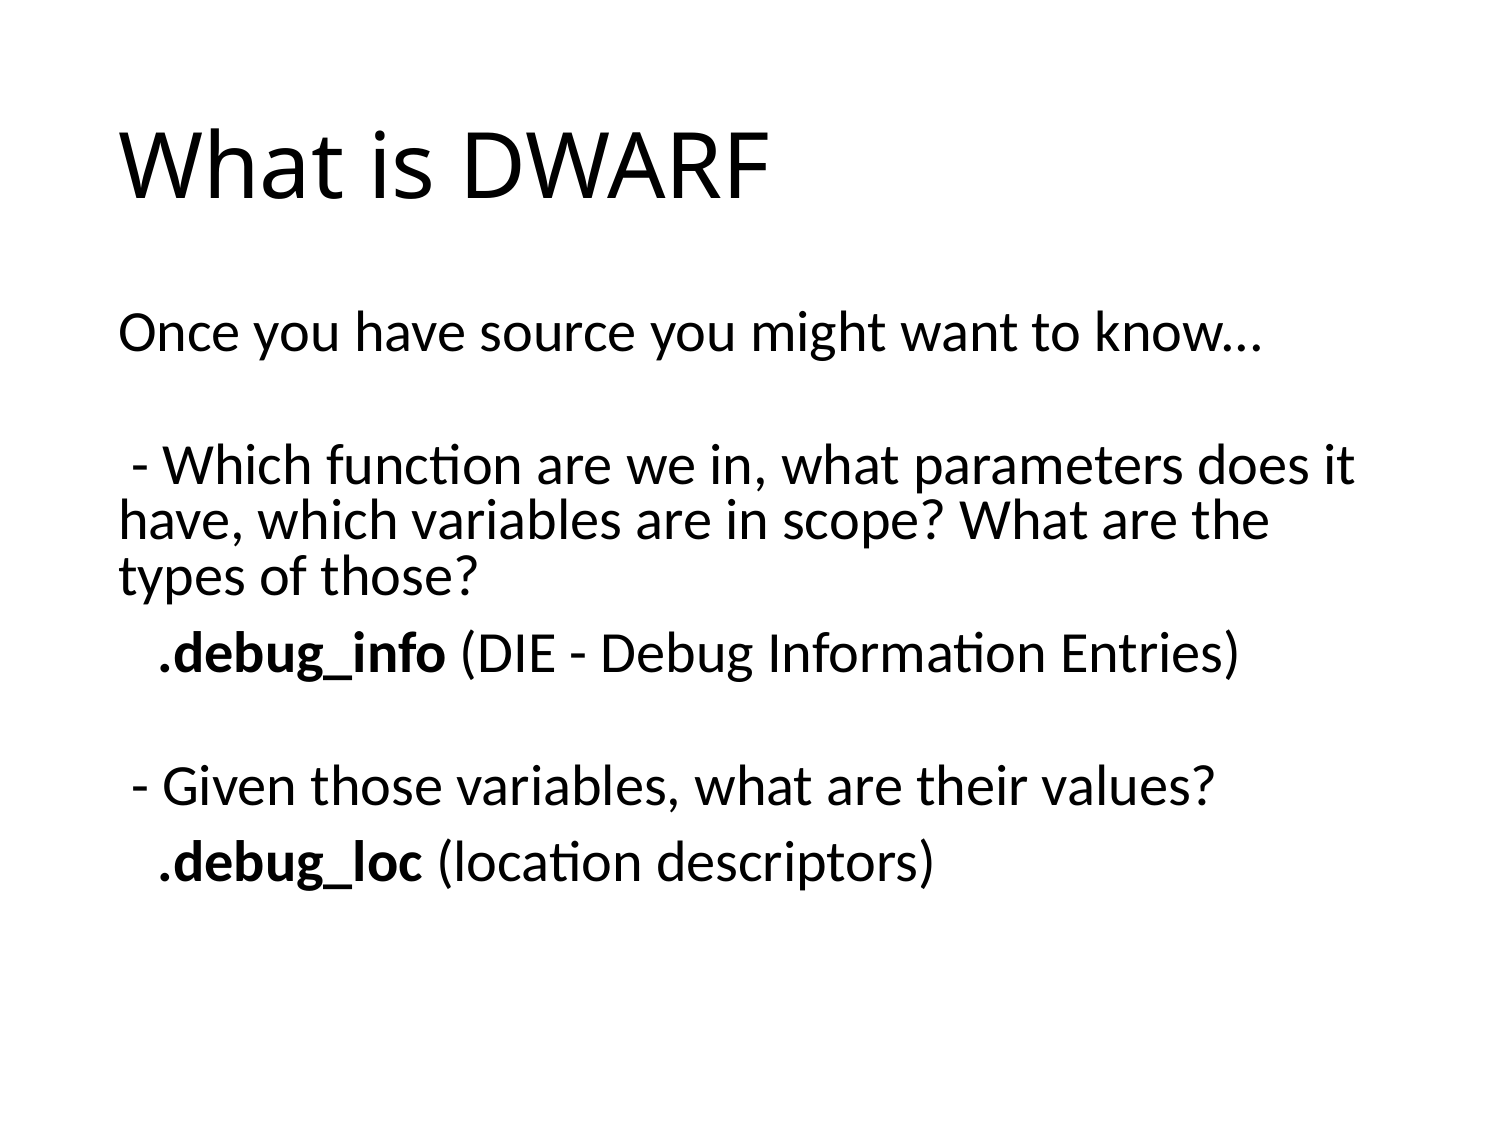

# What is DWARF
Once you have source you might want to know...
 - Which function are we in, what parameters does it have, which variables are in scope? What are the types of those?
 .debug_info (DIE - Debug Information Entries)
 - Given those variables, what are their values?
 .debug_loc (location descriptors)